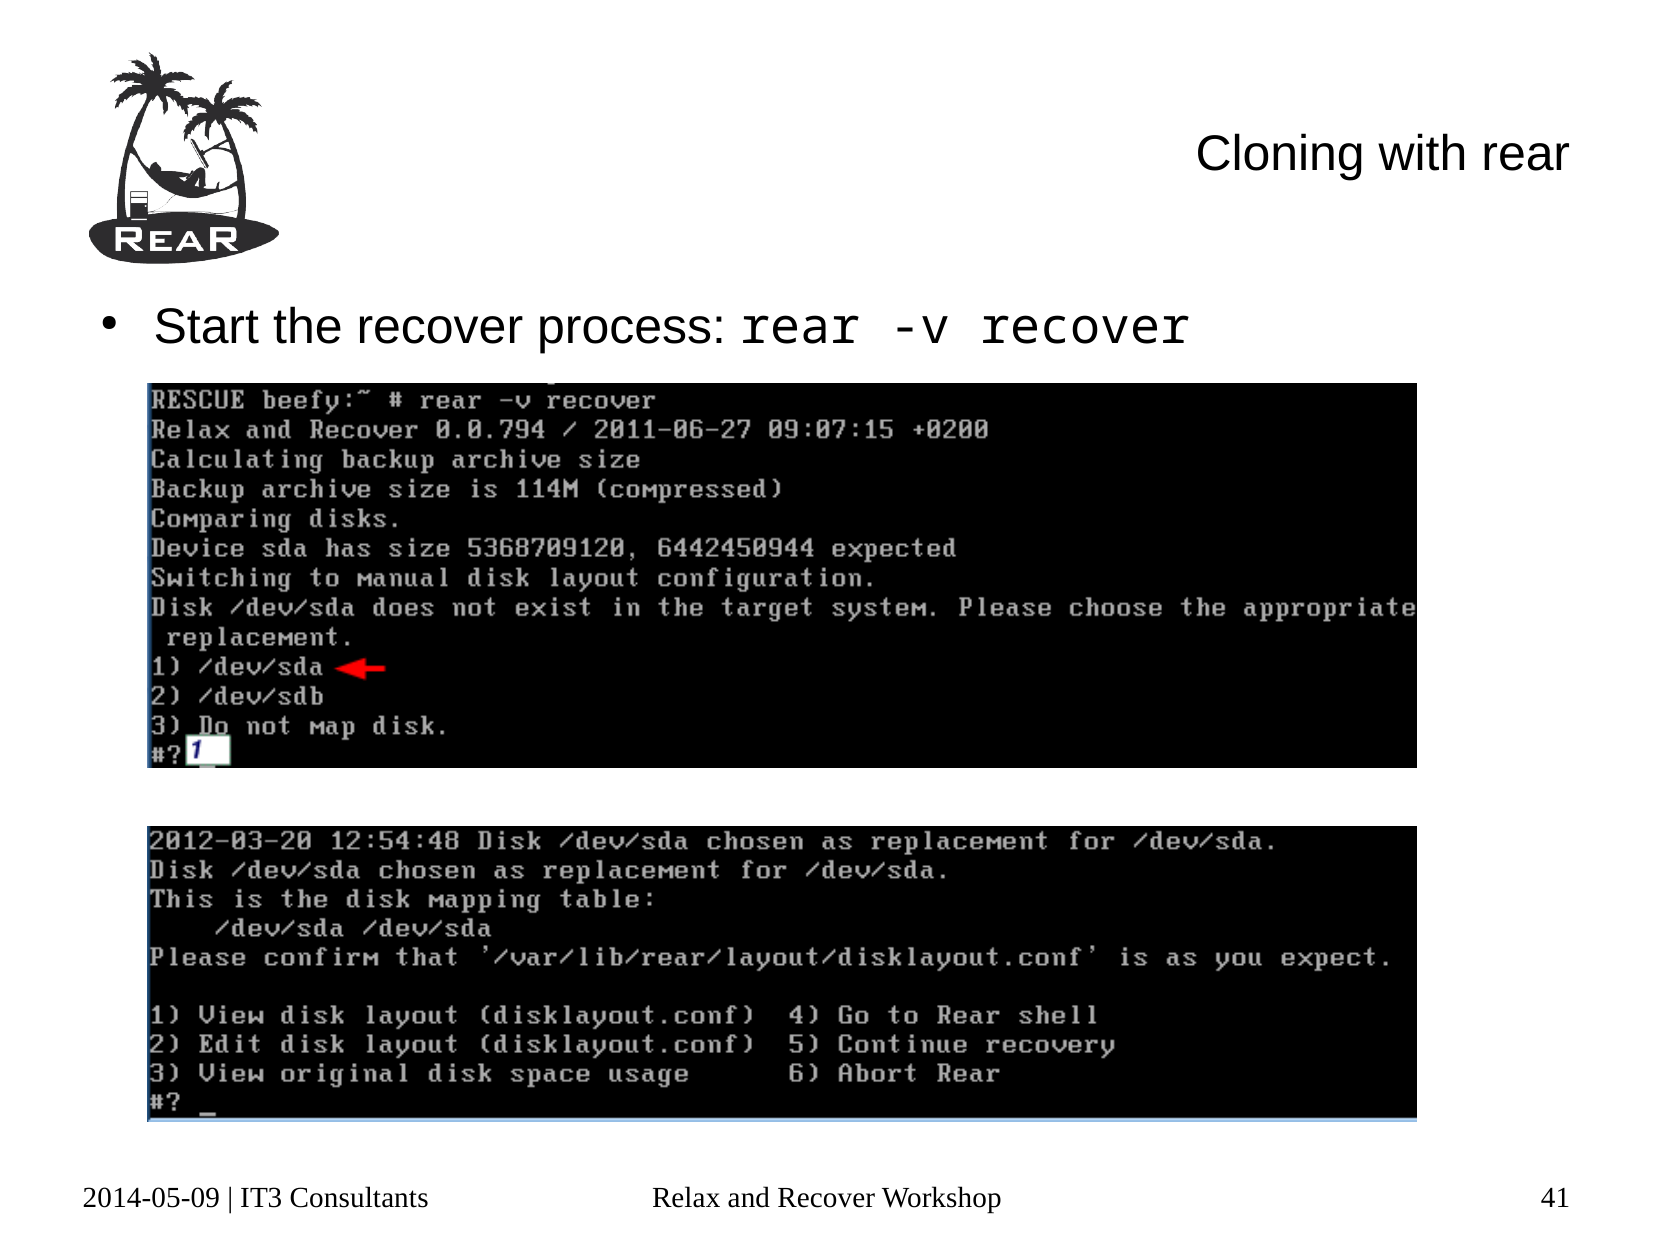

# Cloning with rear
Start the recover process: rear -v recover
2014-05-09 | IT3 Consultants
Relax and Recover Workshop
41